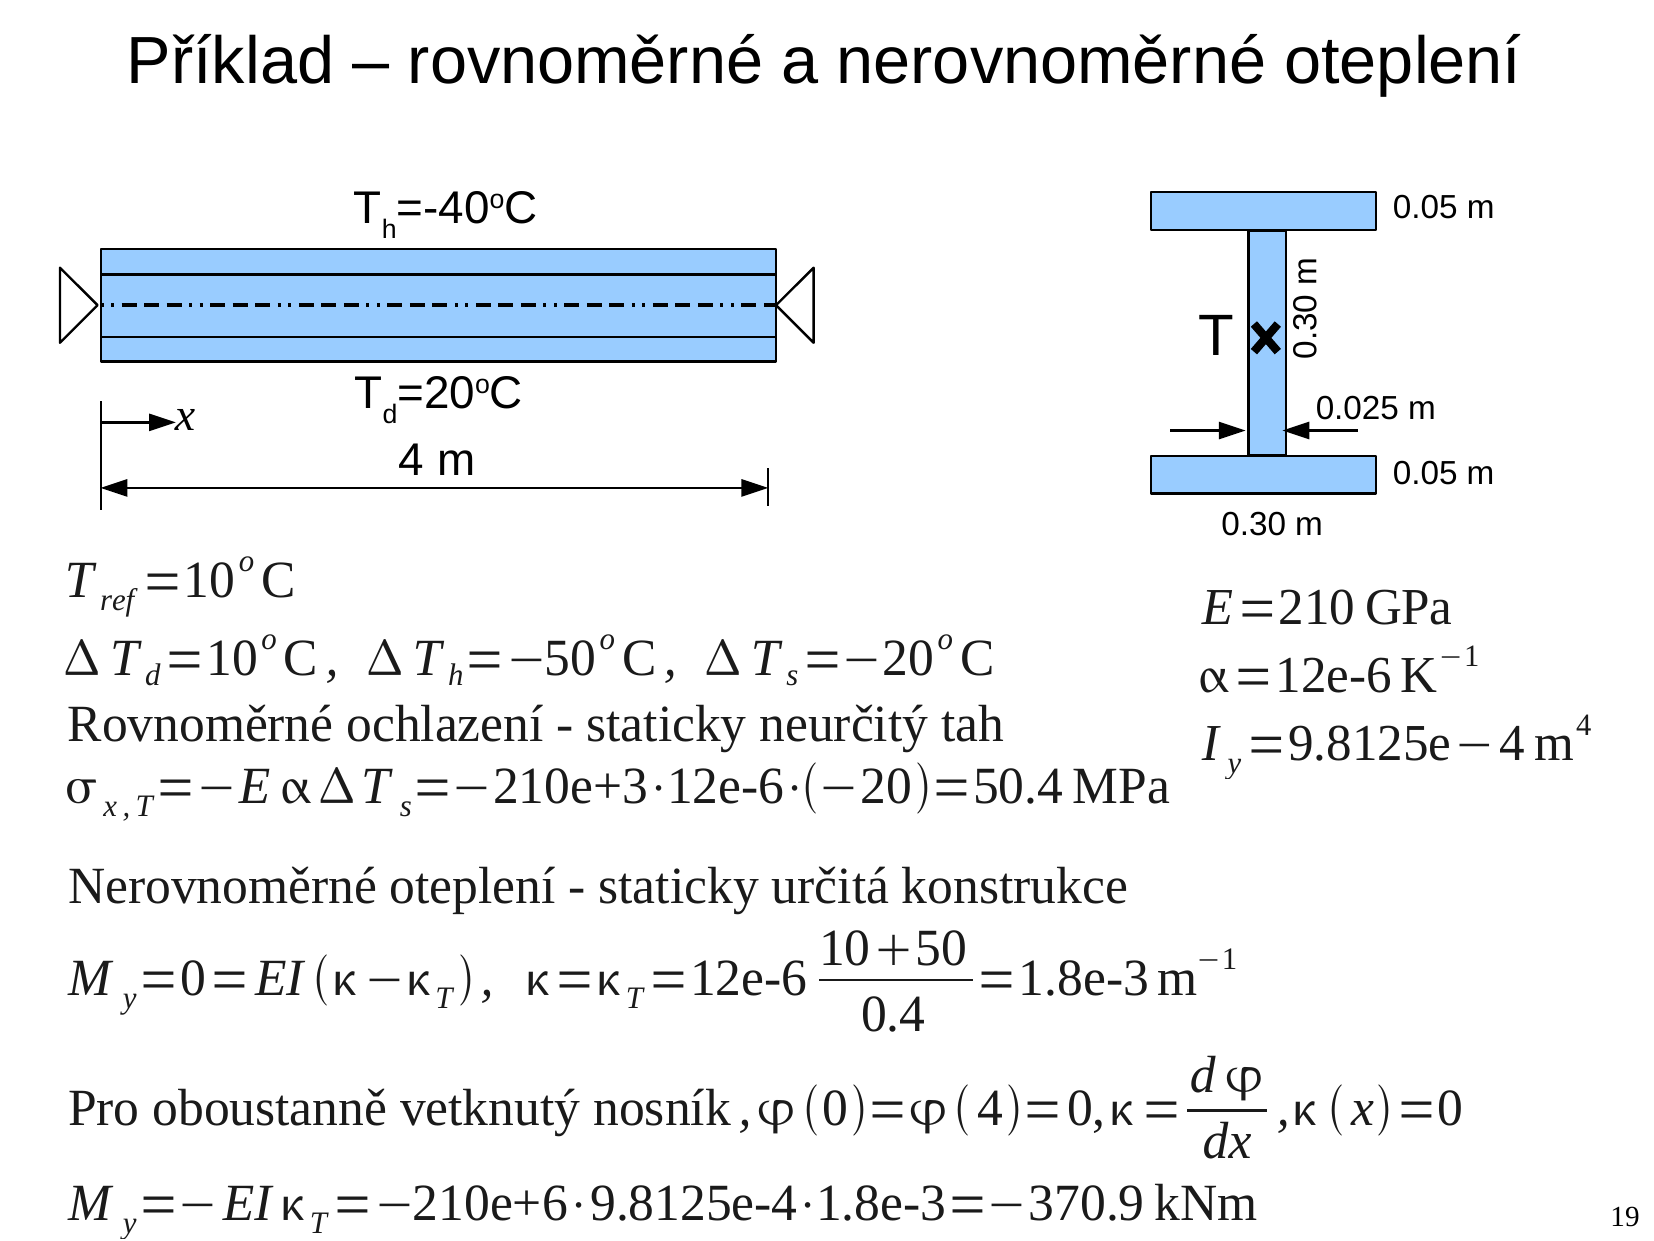

# Příklad – rovnoměrné a nerovnoměrné oteplení
Th=-40oC
0.05 m
0.30 m
T
Td=20oC
0.025 m
x
4 m
0.05 m
0.30 m
19